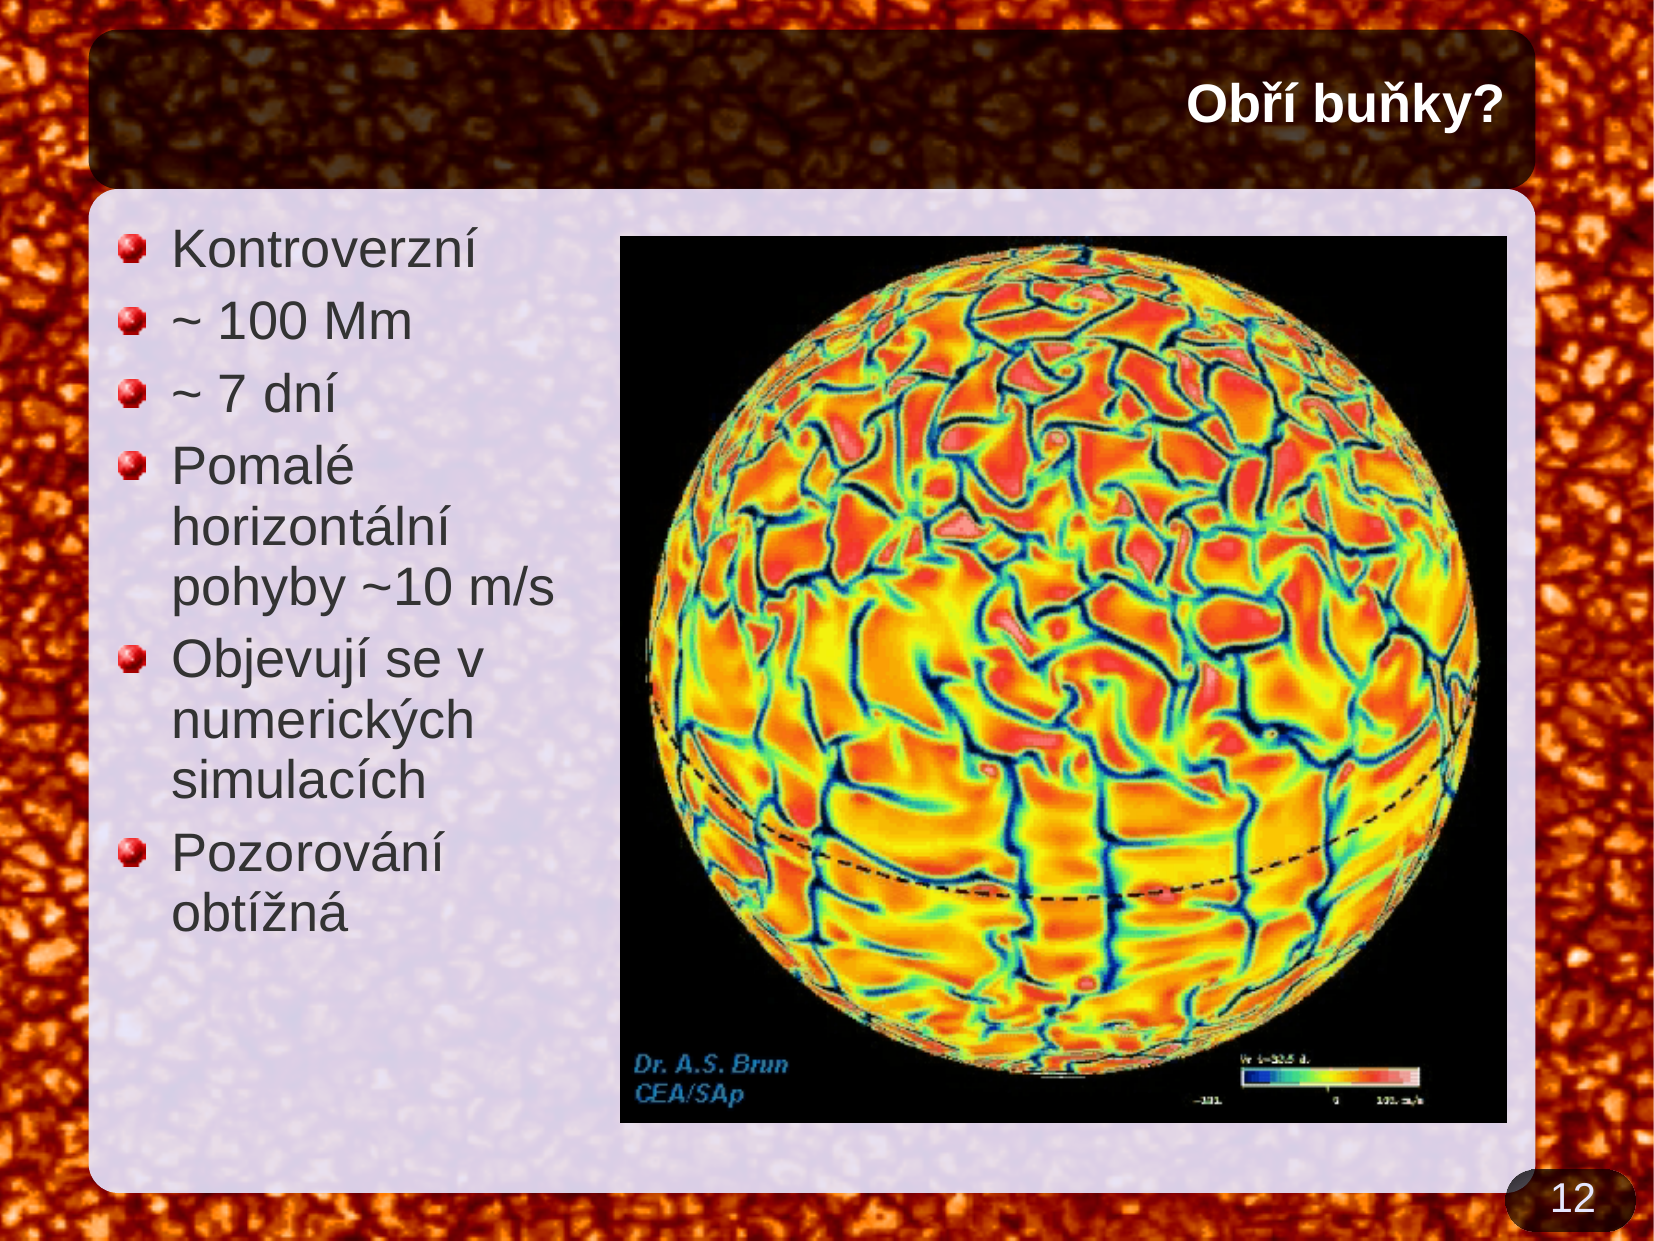

# Obří buňky?
Kontroverzní
~ 100 Mm
~ 7 dní
Pomalé horizontální pohyby ~10 m/s
Objevují se v numerických simulacích
Pozorování obtížná